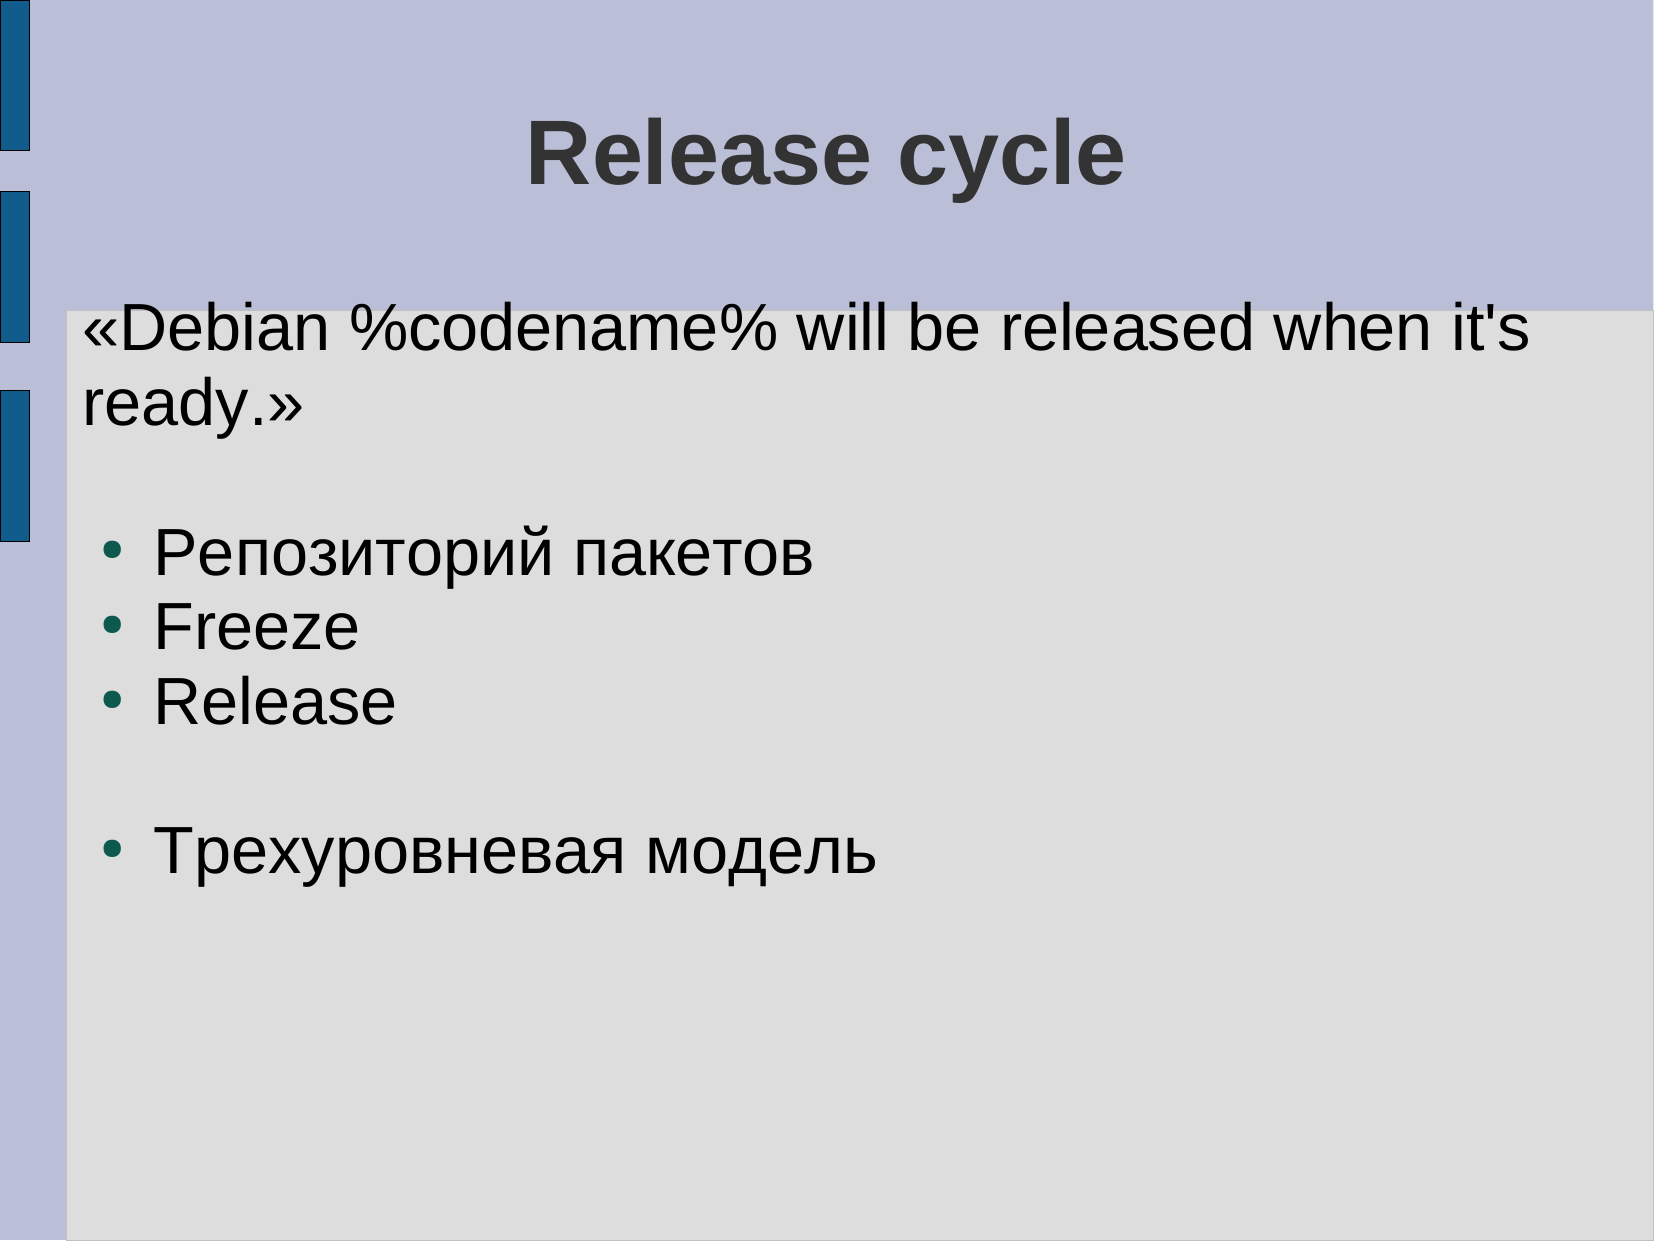

# Release cycle
«Debian %codename% will be released when it's ready.»
Репозиторий пакетов
Freeze
Release
Трехуровневая модель